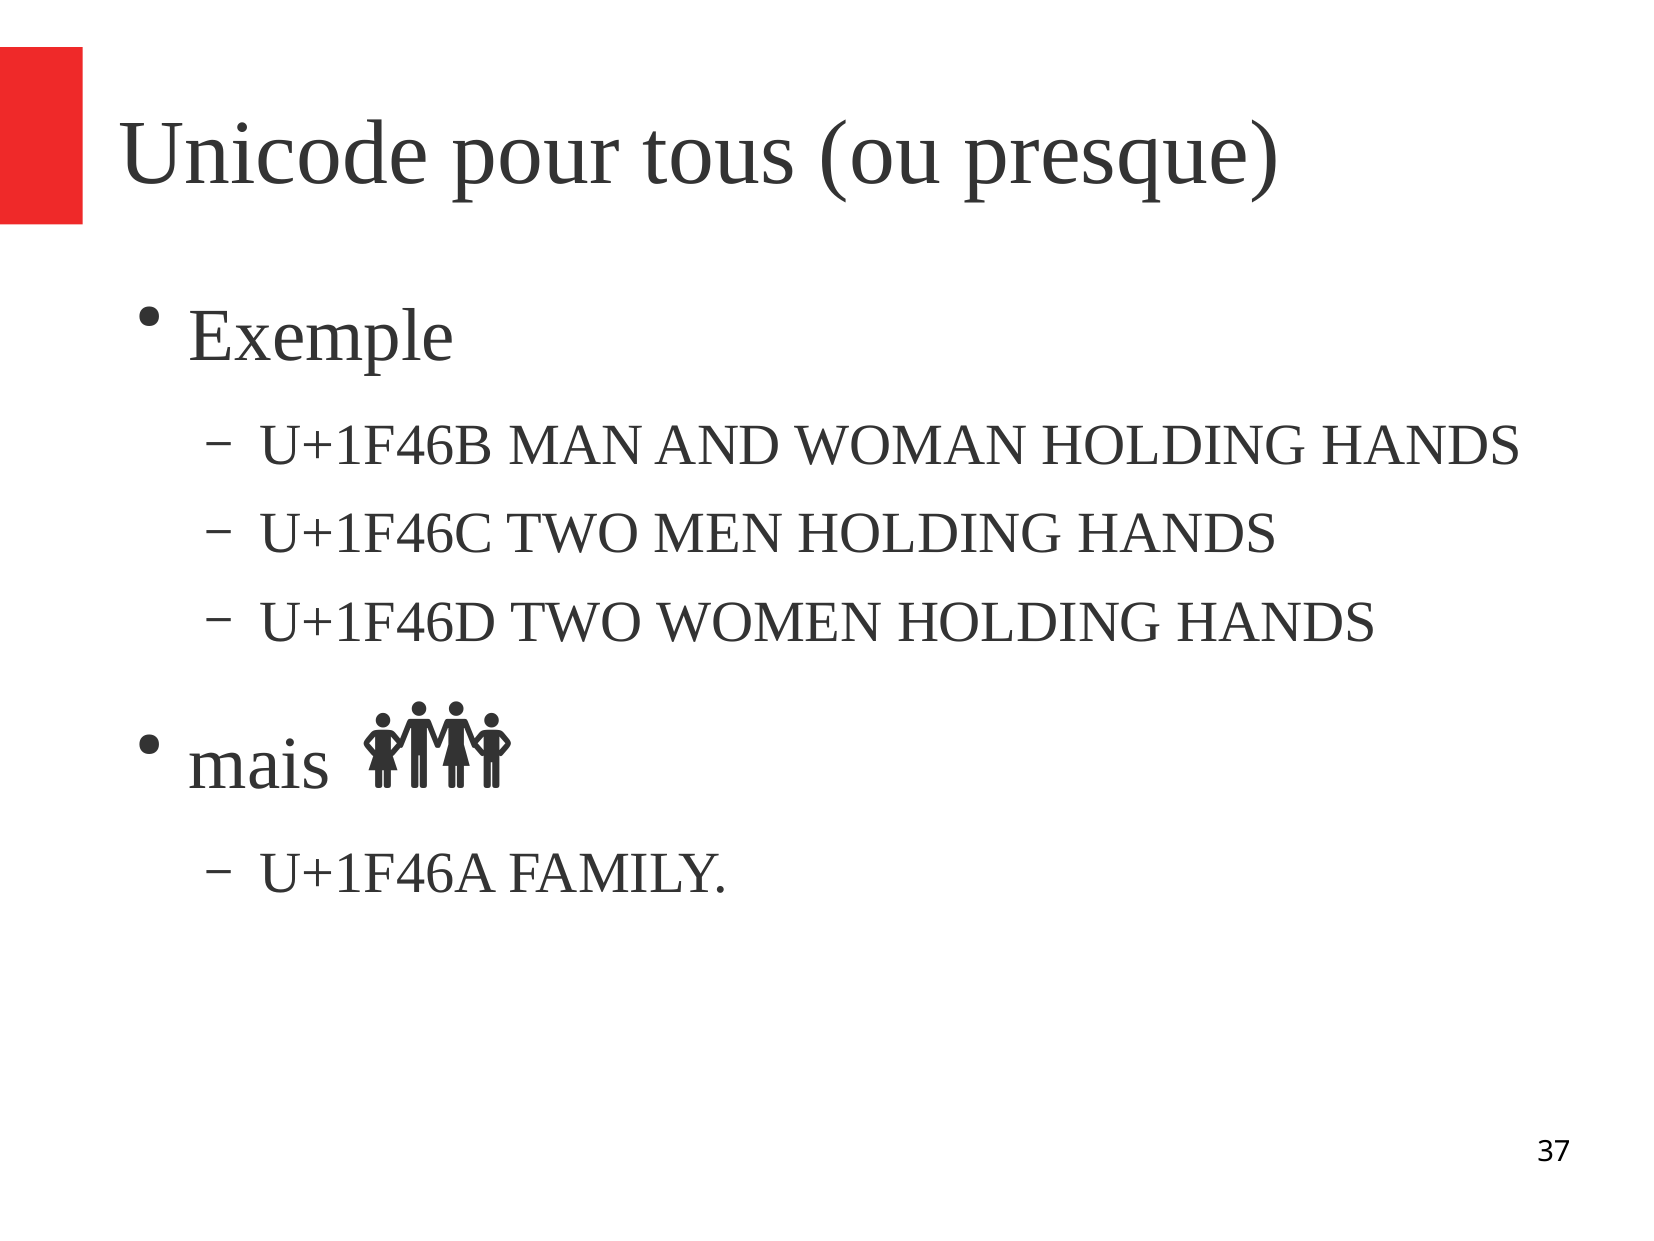

# Unicode pour tous (ou presque)
Exemple 👫 👬 👭
U+1F46B MAN AND WOMAN HOLDING HANDS
U+1F46C TWO MEN HOLDING HANDS
U+1F46D TWO WOMEN HOLDING HANDS
mais 👪
U+1F46A FAMILY.
37